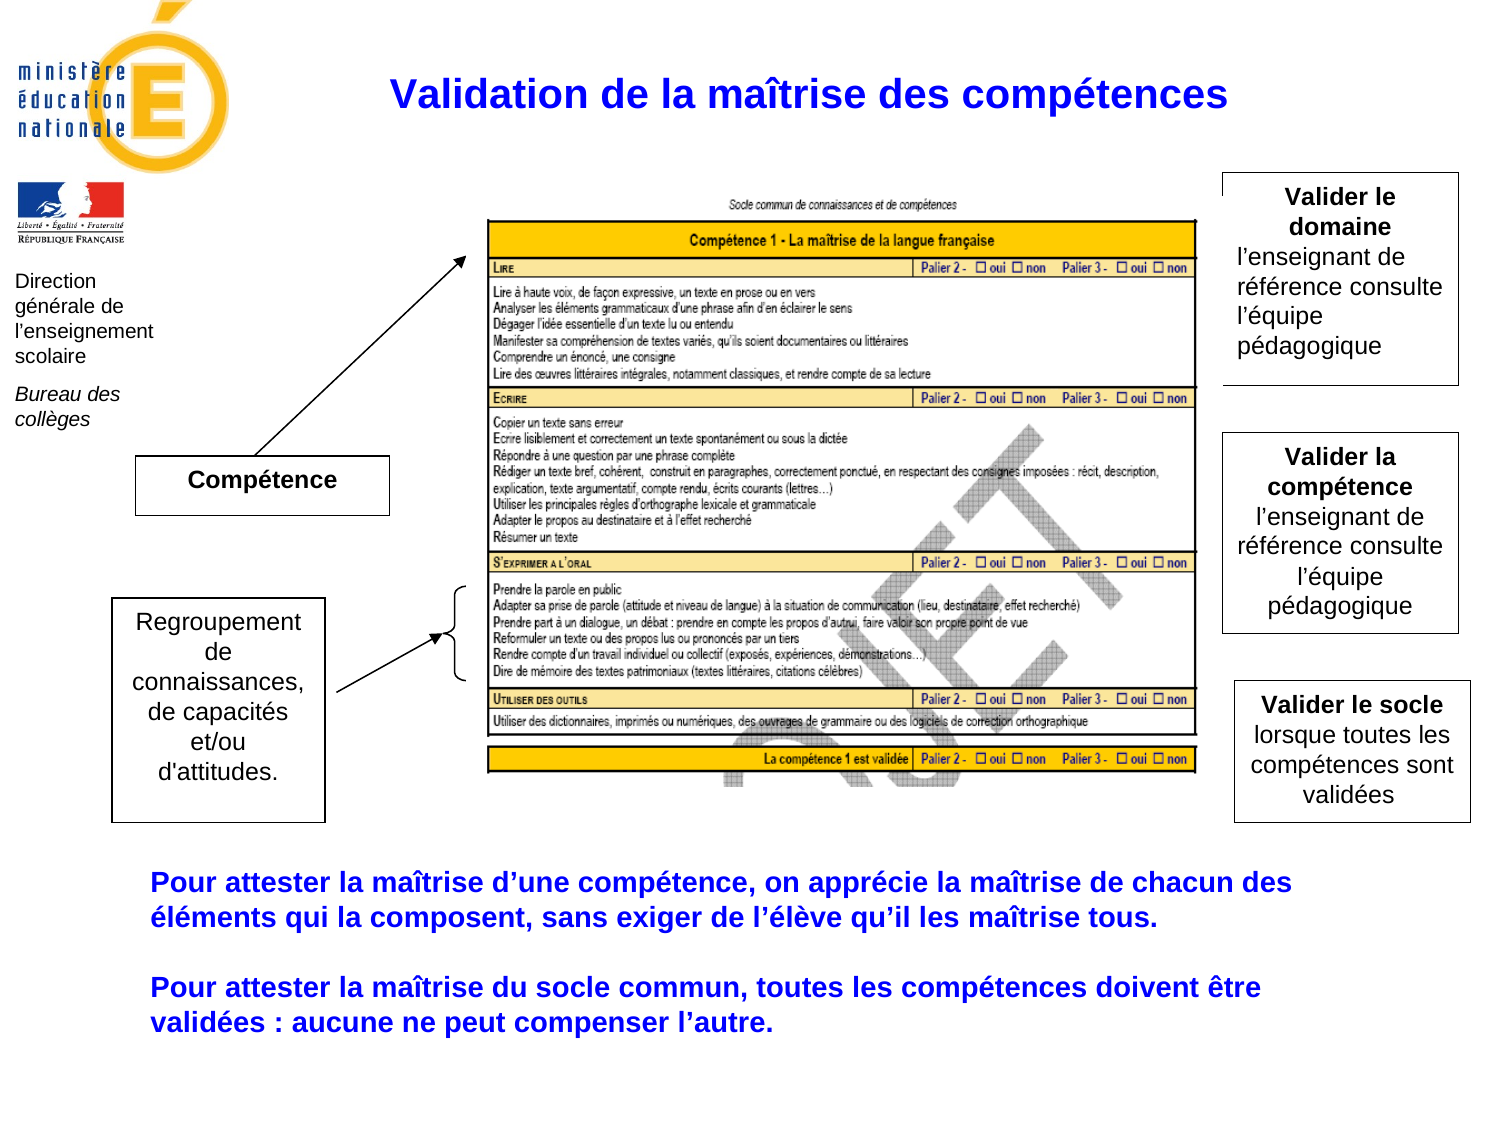

Direction générale de l’enseignement scolaire
Bureau des collèges
# Validation de la maîtrise des compétences
Valider le domaine
l’enseignant de référence consulte l’équipe pédagogique
Valider la compétence
l’enseignant de référence consulte l’équipe pédagogique
Compétence
Regroupement de connaissances, de capacités et/ou d'attitudes.
Valider le socle lorsque toutes les compétences sont validées
Pour attester la maîtrise d’une compétence, on apprécie la maîtrise de chacun des éléments qui la composent, sans exiger de l’élève qu’il les maîtrise tous.
Pour attester la maîtrise du socle commun, toutes les compétences doivent être validées : aucune ne peut compenser l’autre.